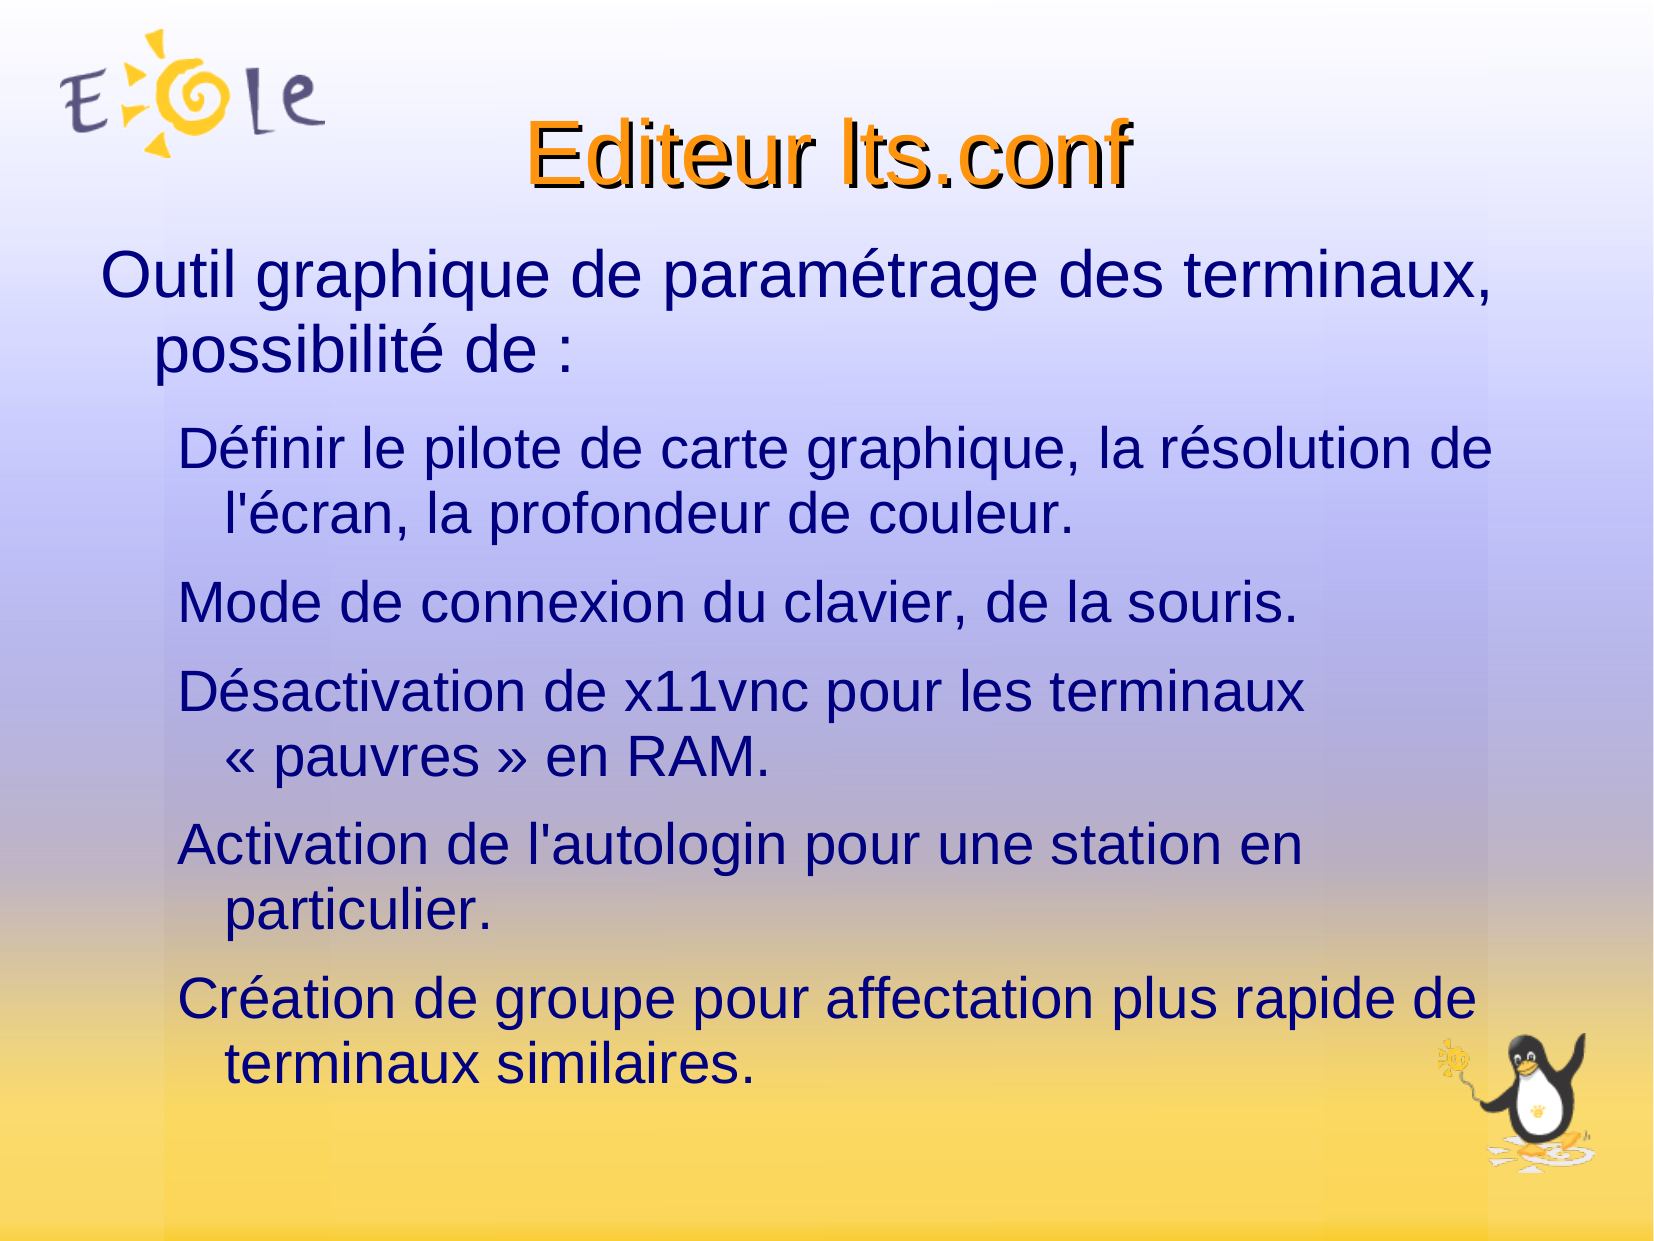

# Editeur lts.conf
Outil graphique de paramétrage des terminaux, possibilité de :
Définir le pilote de carte graphique, la résolution de l'écran, la profondeur de couleur.
Mode de connexion du clavier, de la souris.
Désactivation de x11vnc pour les terminaux « pauvres » en RAM.
Activation de l'autologin pour une station en particulier.
Création de groupe pour affectation plus rapide de terminaux similaires.